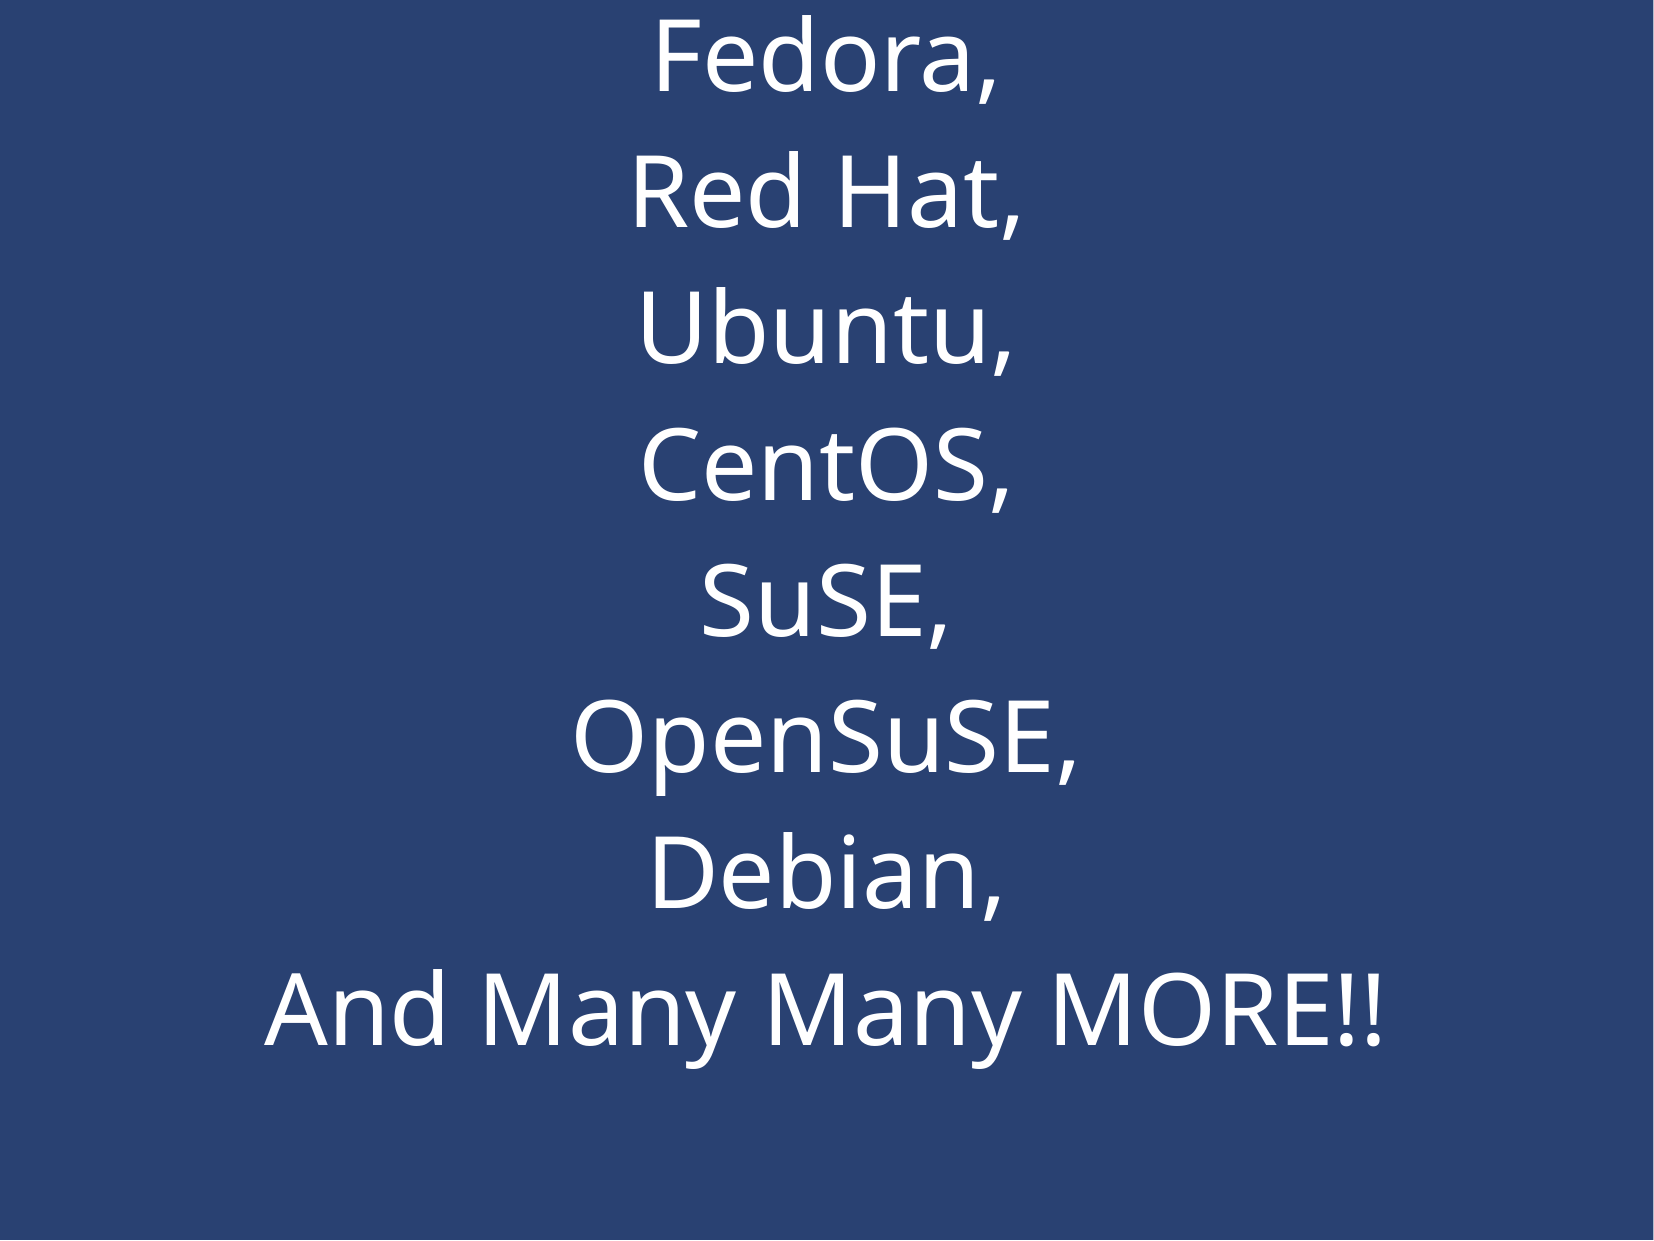

# Fedora,
Red Hat,
Ubuntu,
CentOS,
SuSE,
OpenSuSE,
Debian,
And Many Many MORE!!